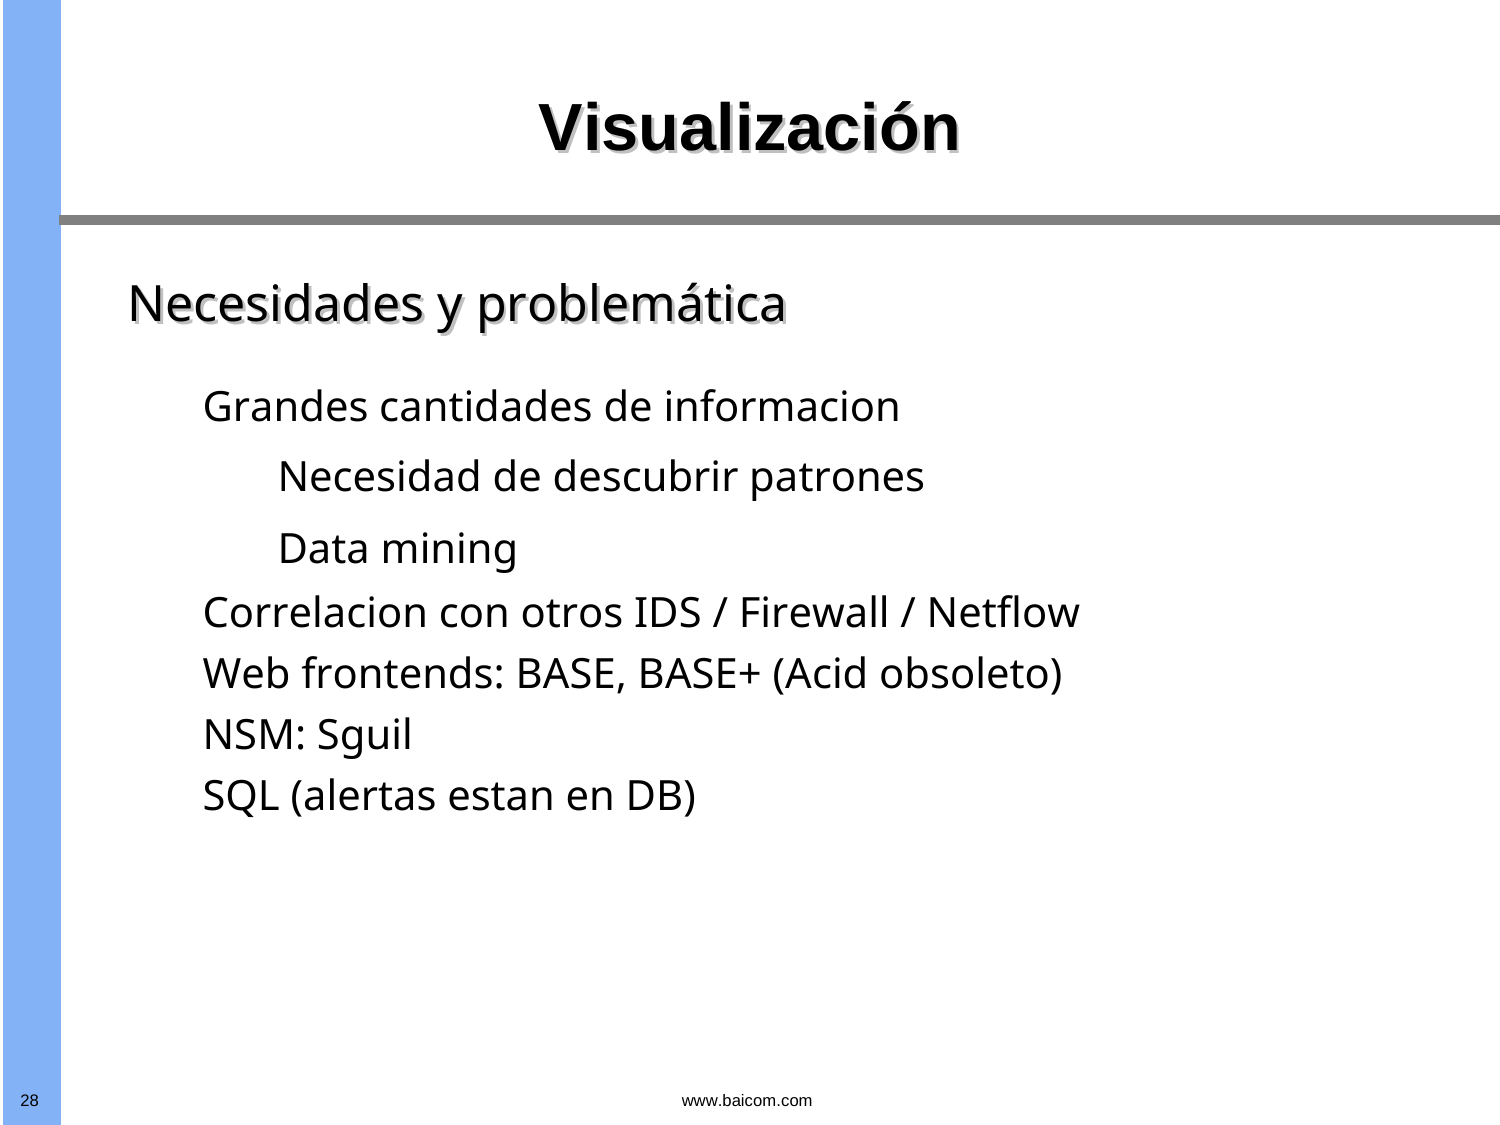

Visualización
# Necesidades y problemática
Grandes cantidades de informacion
Necesidad de descubrir patrones
Data mining
Correlacion con otros IDS / Firewall / Netflow
Web frontends: BASE, BASE+ (Acid obsoleto)
NSM: Sguil
SQL (alertas estan en DB)
28
www.baicom.com